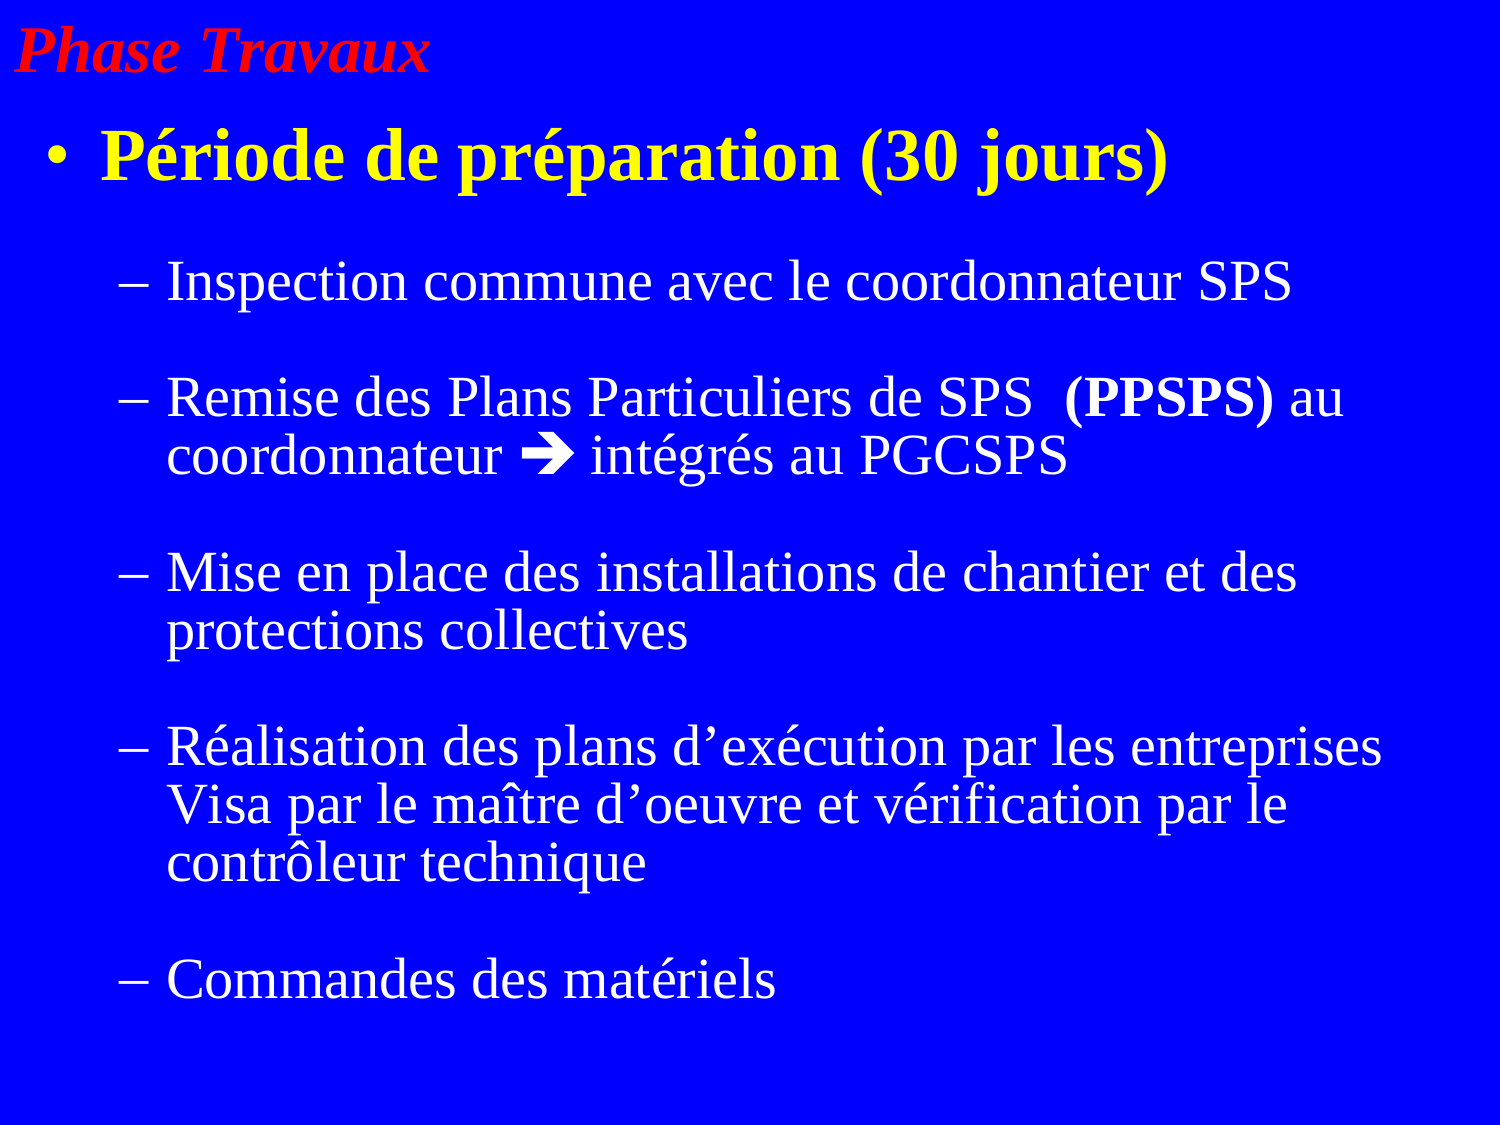

# Phase Travaux
Période de préparation (30 jours)
Inspection commune avec le coordonnateur SPS
Remise des Plans Particuliers de SPS (PPSPS) au coordonnateur  intégrés au PGCSPS
Mise en place des installations de chantier et des protections collectives
Réalisation des plans d’exécution par les entreprises Visa par le maître d’oeuvre et vérification par le contrôleur technique
Commandes des matériels